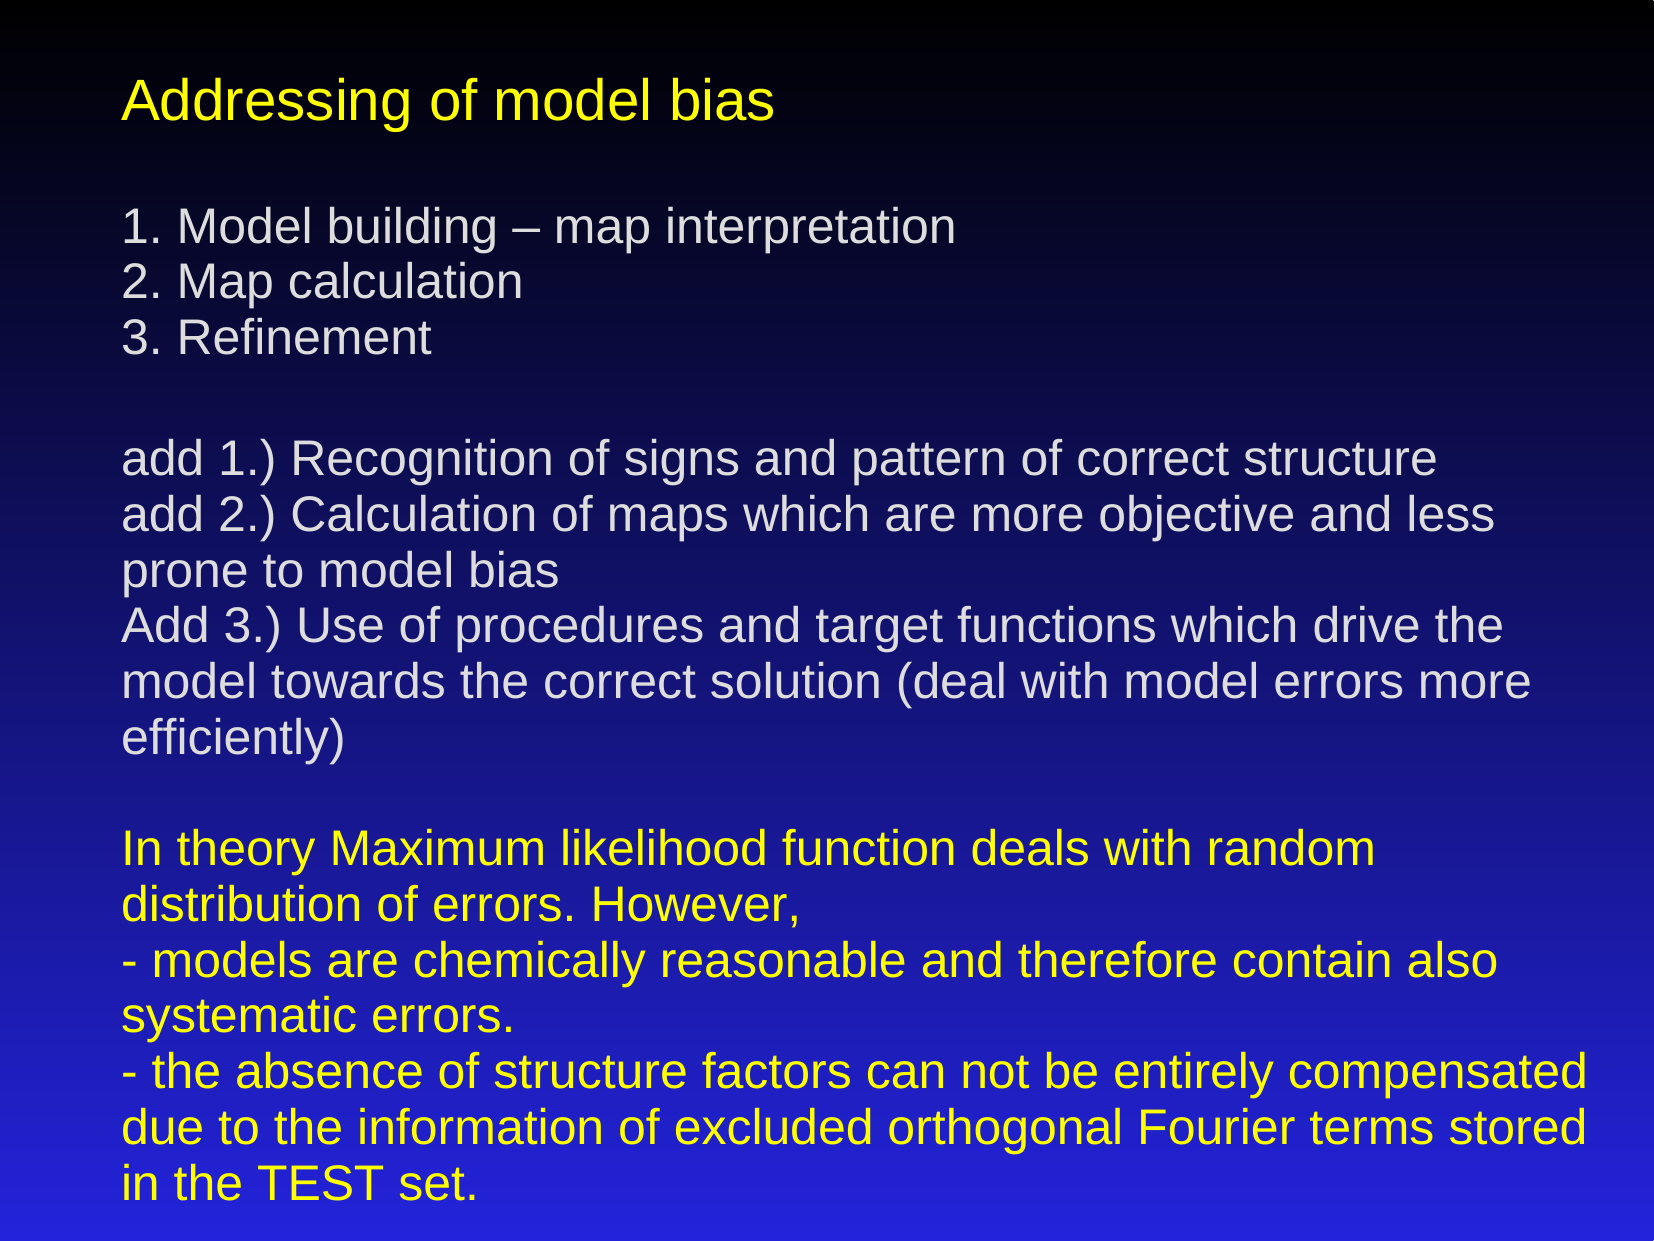

Addressing of model bias
1. Model building – map interpretation
2. Map calculation
3. Refinement
add 1.) Recognition of signs and pattern of correct structure
add 2.) Calculation of maps which are more objective and less prone to model bias
Add 3.) Use of procedures and target functions which drive the model towards the correct solution (deal with model errors more efficiently)
In theory Maximum likelihood function deals with random distribution of errors. However,
- models are chemically reasonable and therefore contain also systematic errors.
- the absence of structure factors can not be entirely compensated due to the information of excluded orthogonal Fourier terms stored in the TEST set.